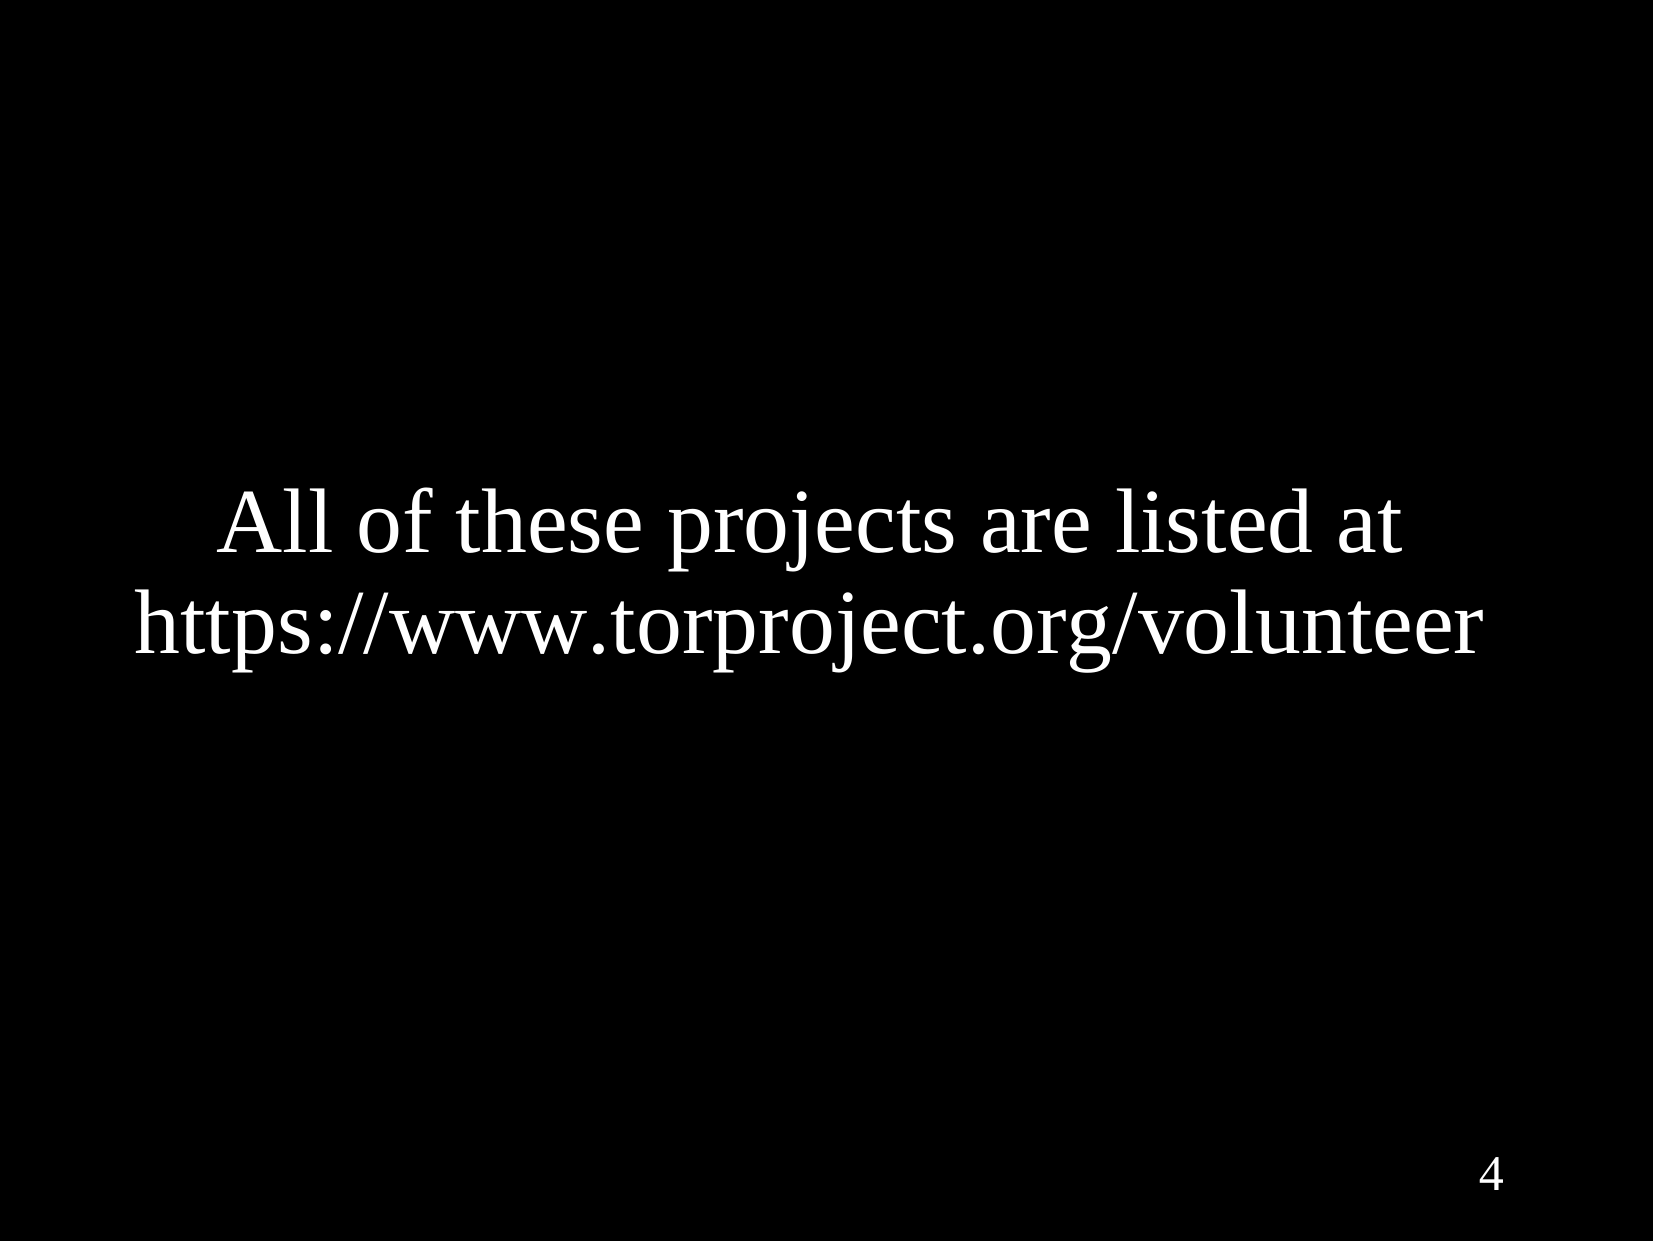

# All of these projects are listed at https://www.torproject.org/volunteer